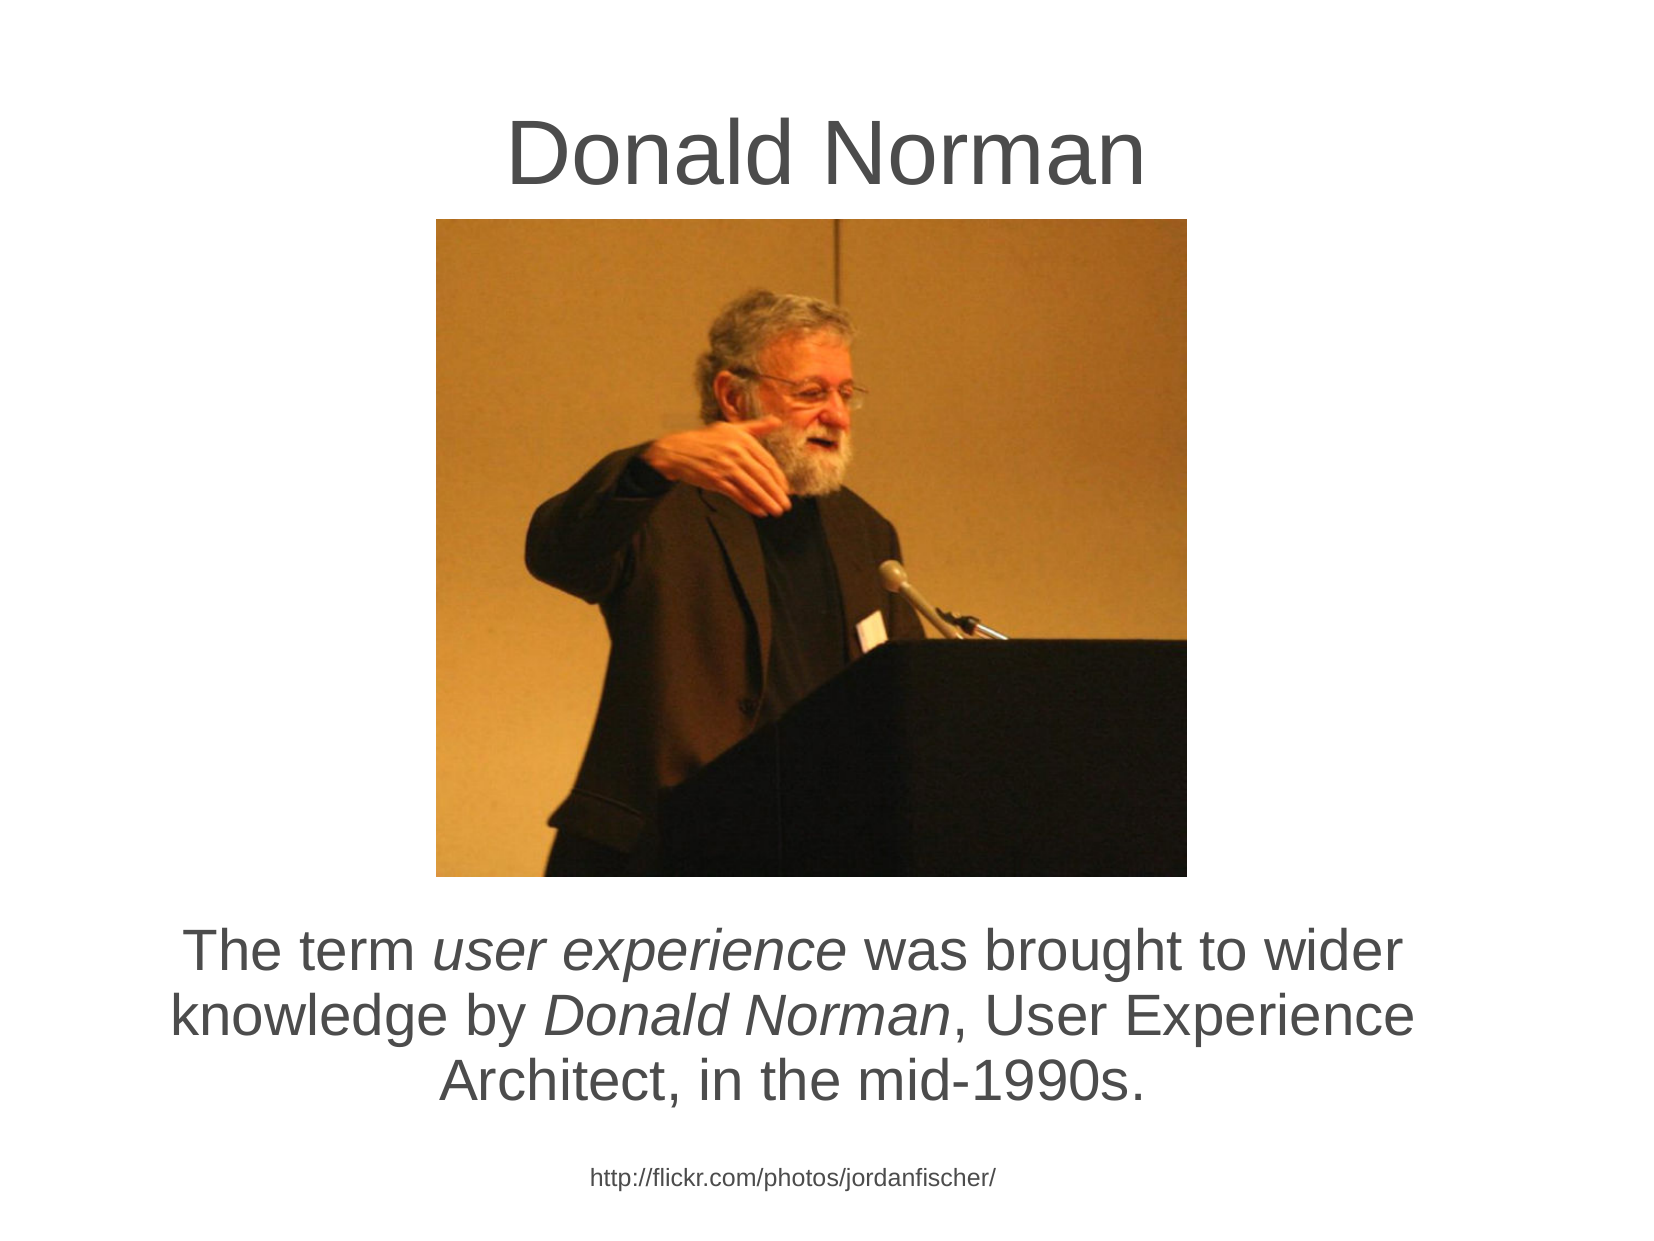

# Donald Norman
The term user experience was brought to wider knowledge by Donald Norman, User Experience Architect, in the mid-1990s.
http://flickr.com/photos/jordanfischer/